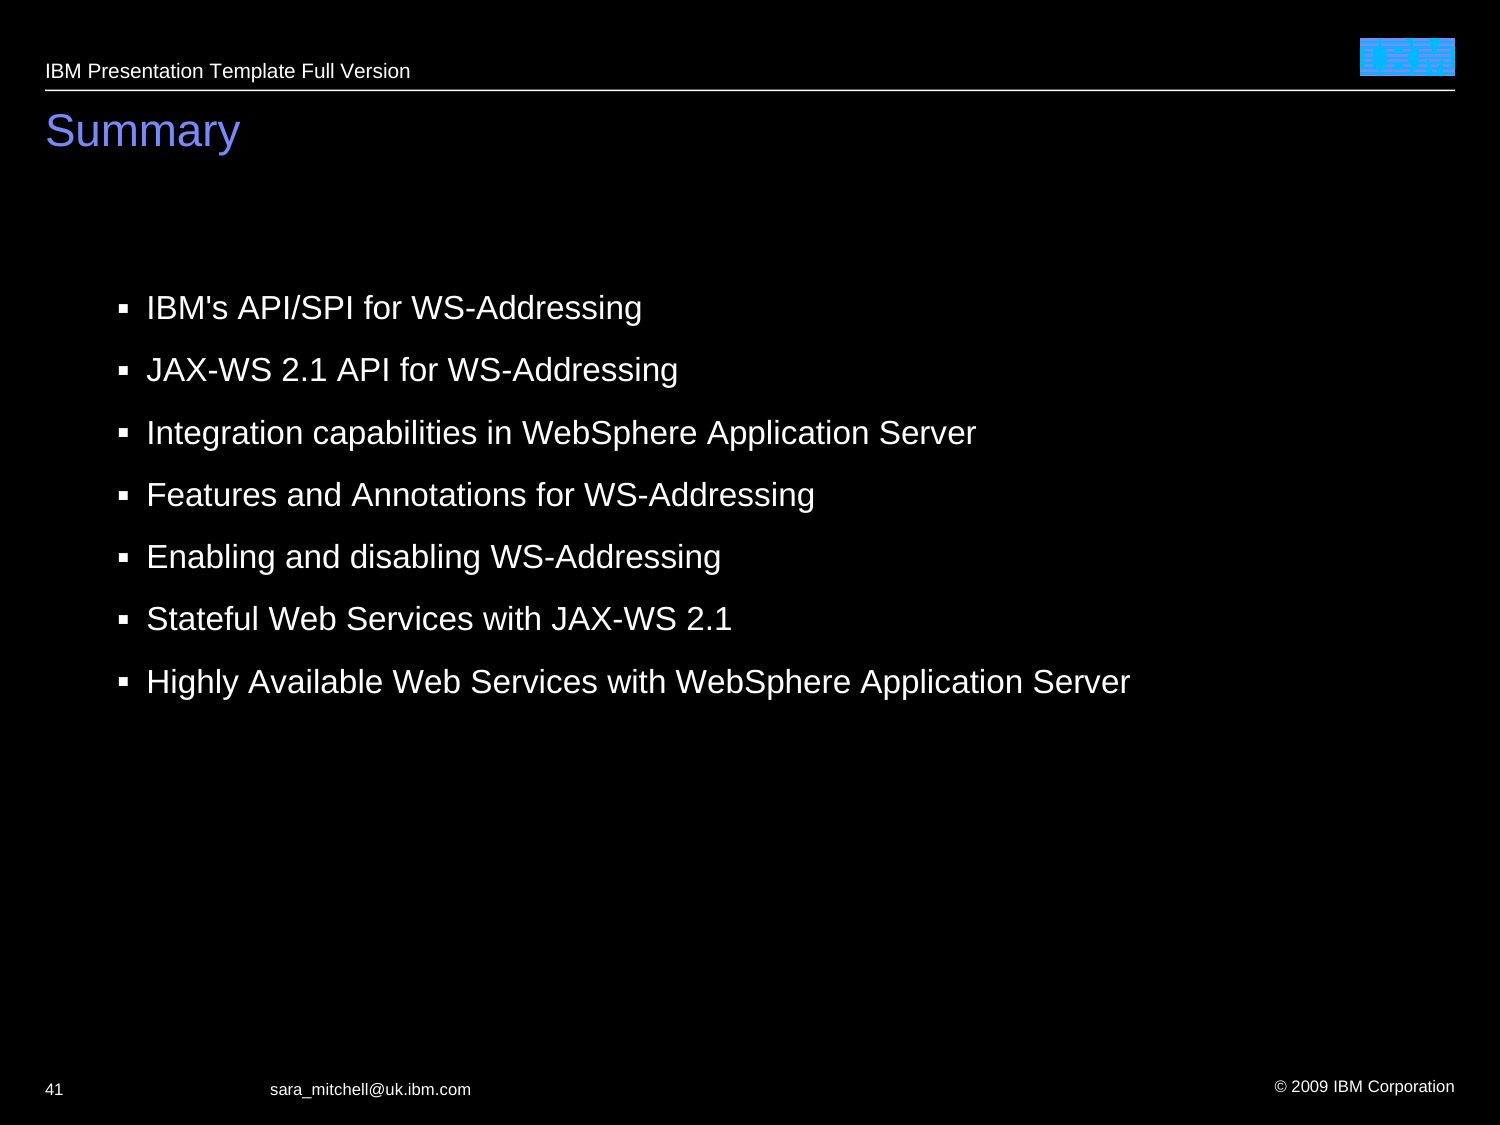

IBM Presentation Template Full Version
# Summary
IBM's API/SPI for WS-Addressing
JAX-WS 2.1 API for WS-Addressing
Integration capabilities in WebSphere Application Server
Features and Annotations for WS-Addressing
Enabling and disabling WS-Addressing
Stateful Web Services with JAX-WS 2.1
Highly Available Web Services with WebSphere Application Server
41